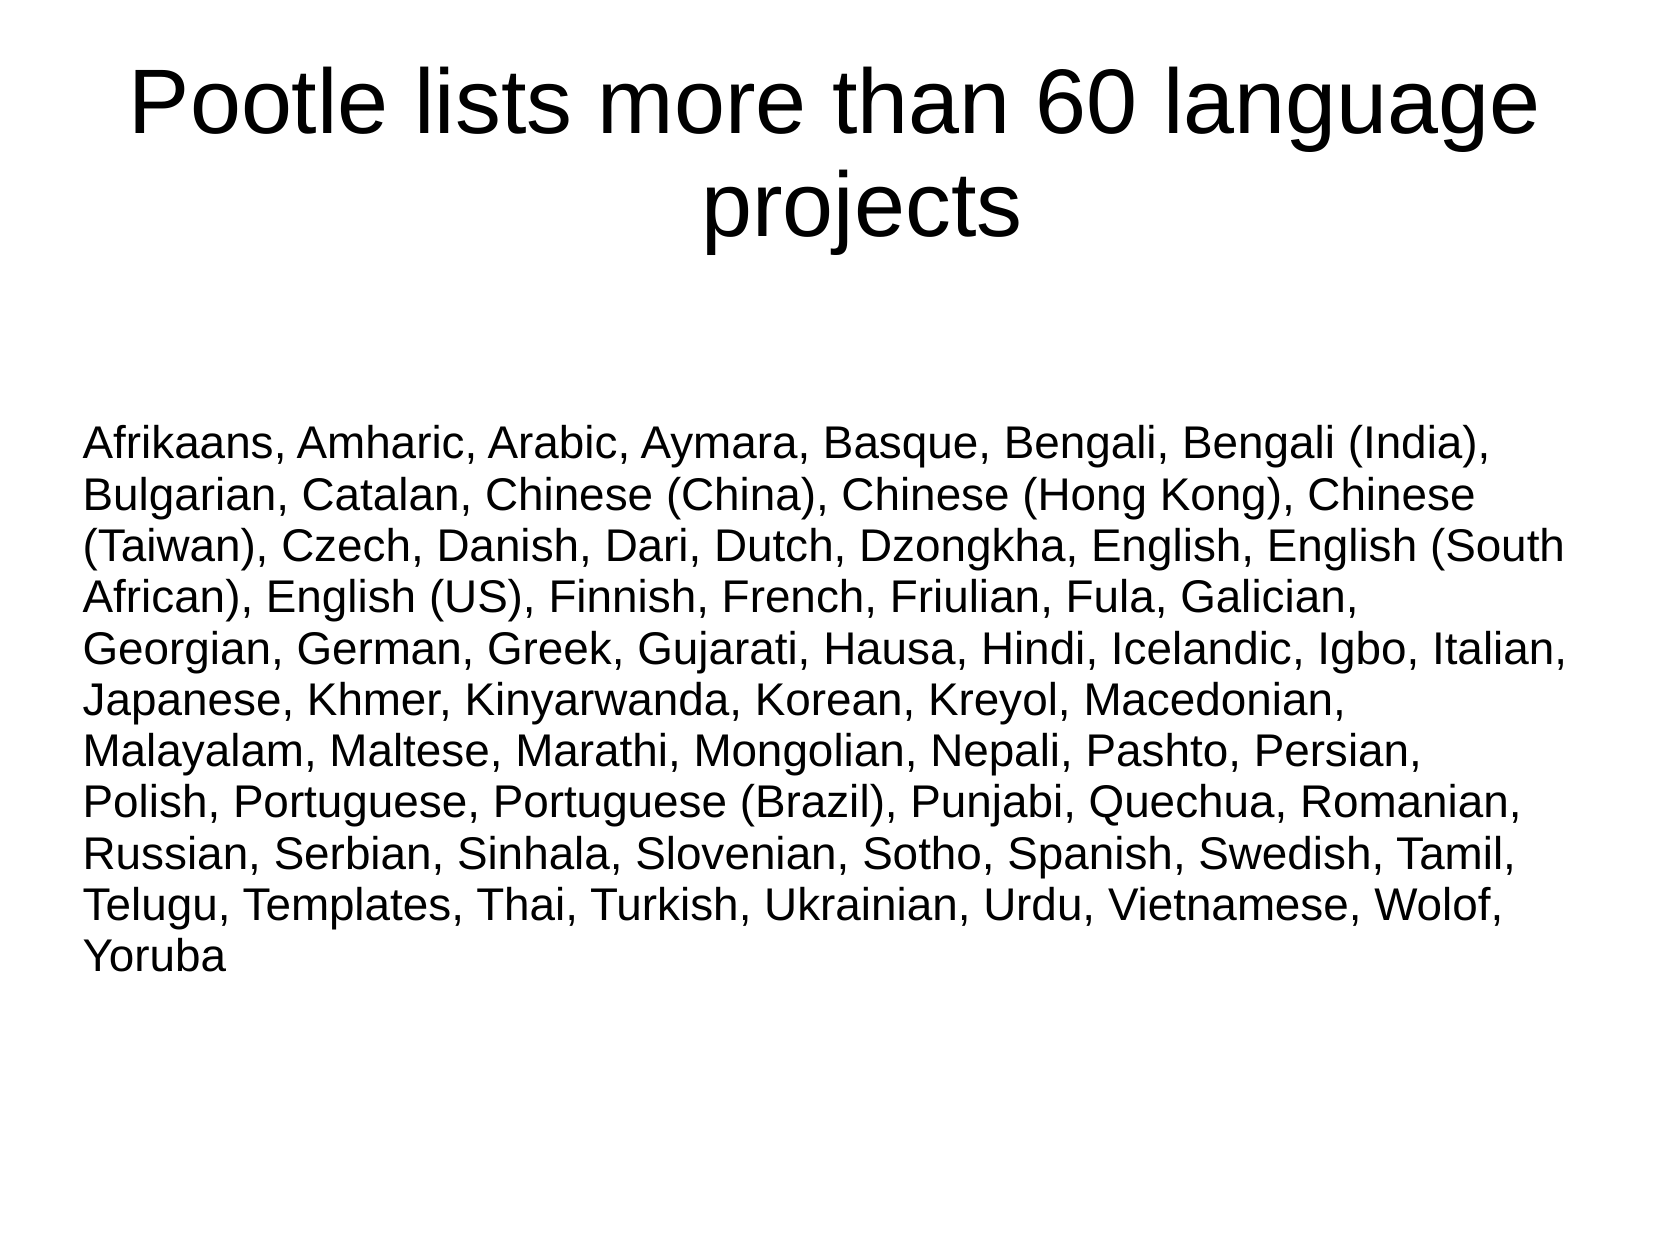

# Pootle lists more than 60 language projects
Afrikaans, Amharic, Arabic, Aymara, Basque, Bengali, Bengali (India), Bulgarian, Catalan, Chinese (China), Chinese (Hong Kong), Chinese (Taiwan), Czech, Danish, Dari, Dutch, Dzongkha, English, English (South African), English (US), Finnish, French, Friulian, Fula, Galician, Georgian, German, Greek, Gujarati, Hausa, Hindi, Icelandic, Igbo, Italian, Japanese, Khmer, Kinyarwanda, Korean, Kreyol, Macedonian, Malayalam, Maltese, Marathi, Mongolian, Nepali, Pashto, Persian, Polish, Portuguese, Portuguese (Brazil), Punjabi, Quechua, Romanian, Russian, Serbian, Sinhala, Slovenian, Sotho, Spanish, Swedish, Tamil, Telugu, Templates, Thai, Turkish, Ukrainian, Urdu, Vietnamese, Wolof, Yoruba